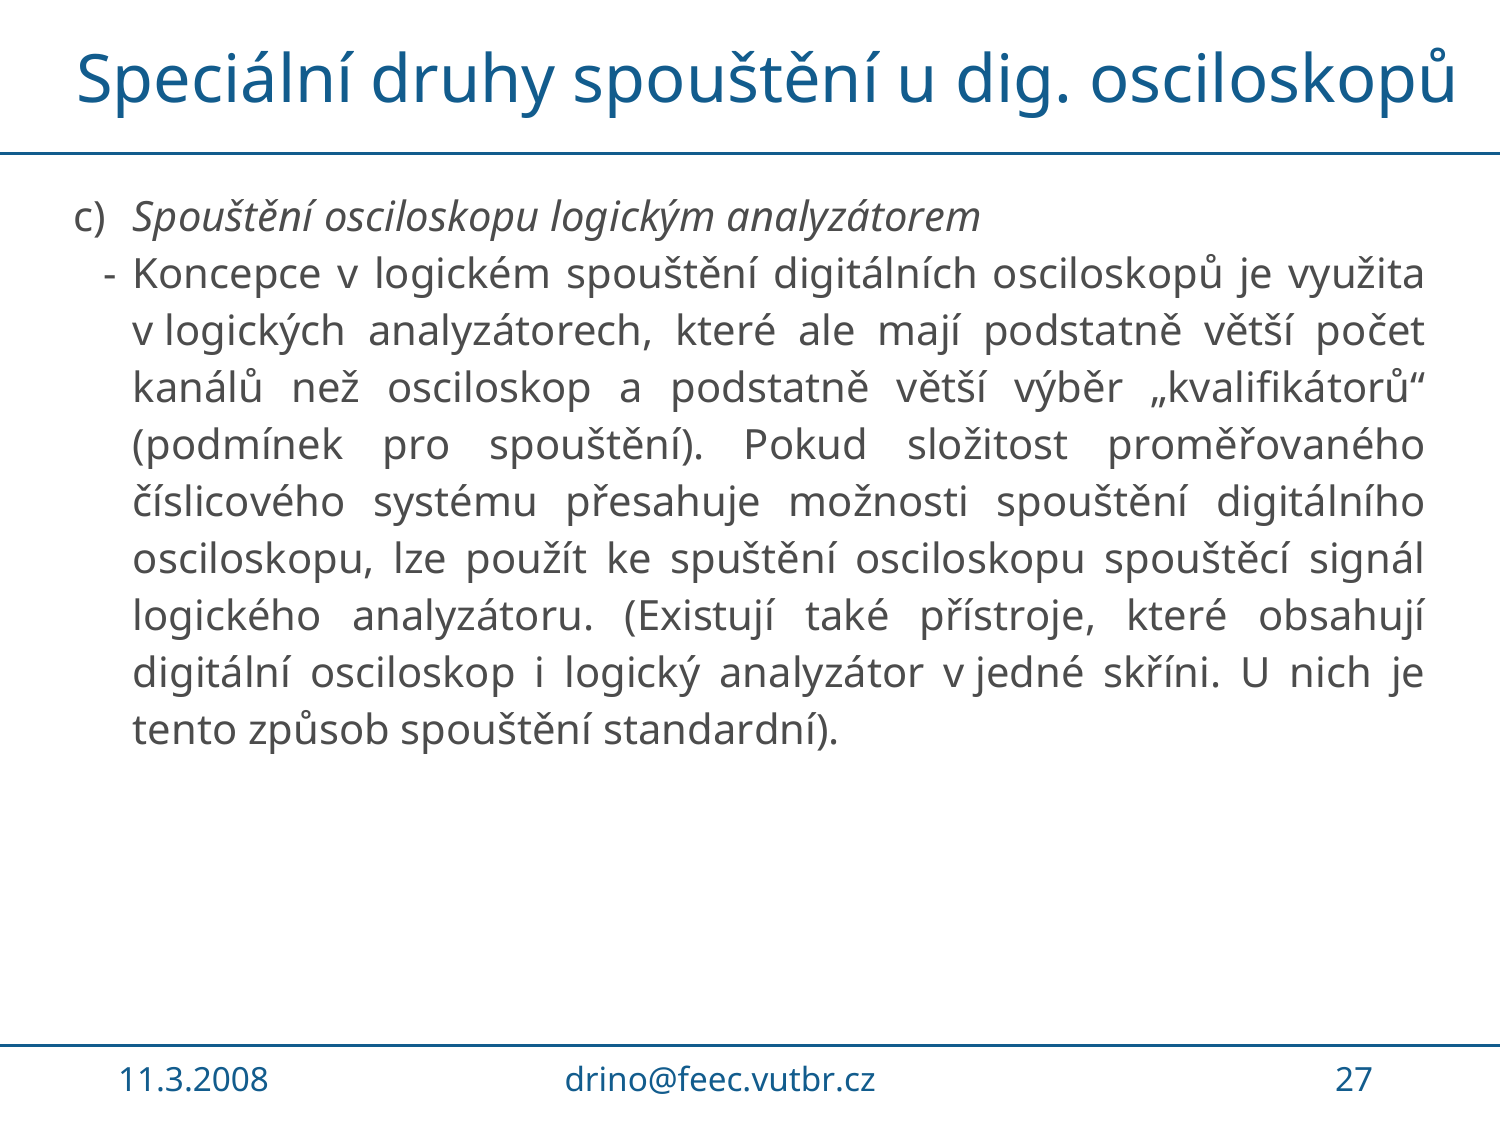

# Speciální druhy spouštění u dig. osciloskopů
c)	Spouštění osciloskopu logickým analyzátorem
-	Koncepce v logickém spouštění digitálních osciloskopů je využita v logických analyzátorech, které ale mají podstatně větší počet kanálů než osciloskop a podstatně větší výběr „kvalifikátorů“ (podmínek pro spouštění). Pokud složitost proměřovaného číslicového systému přesahuje možnosti spouštění digitálního osciloskopu, lze použít ke spuštění osciloskopu spouštěcí signál logického analyzátoru. (Existují také přístroje, které obsahují digitální osciloskop i logický analyzátor v jedné skříni. U nich je tento způsob spouštění standardní).
11.3.2008
drino@feec.vutbr.cz